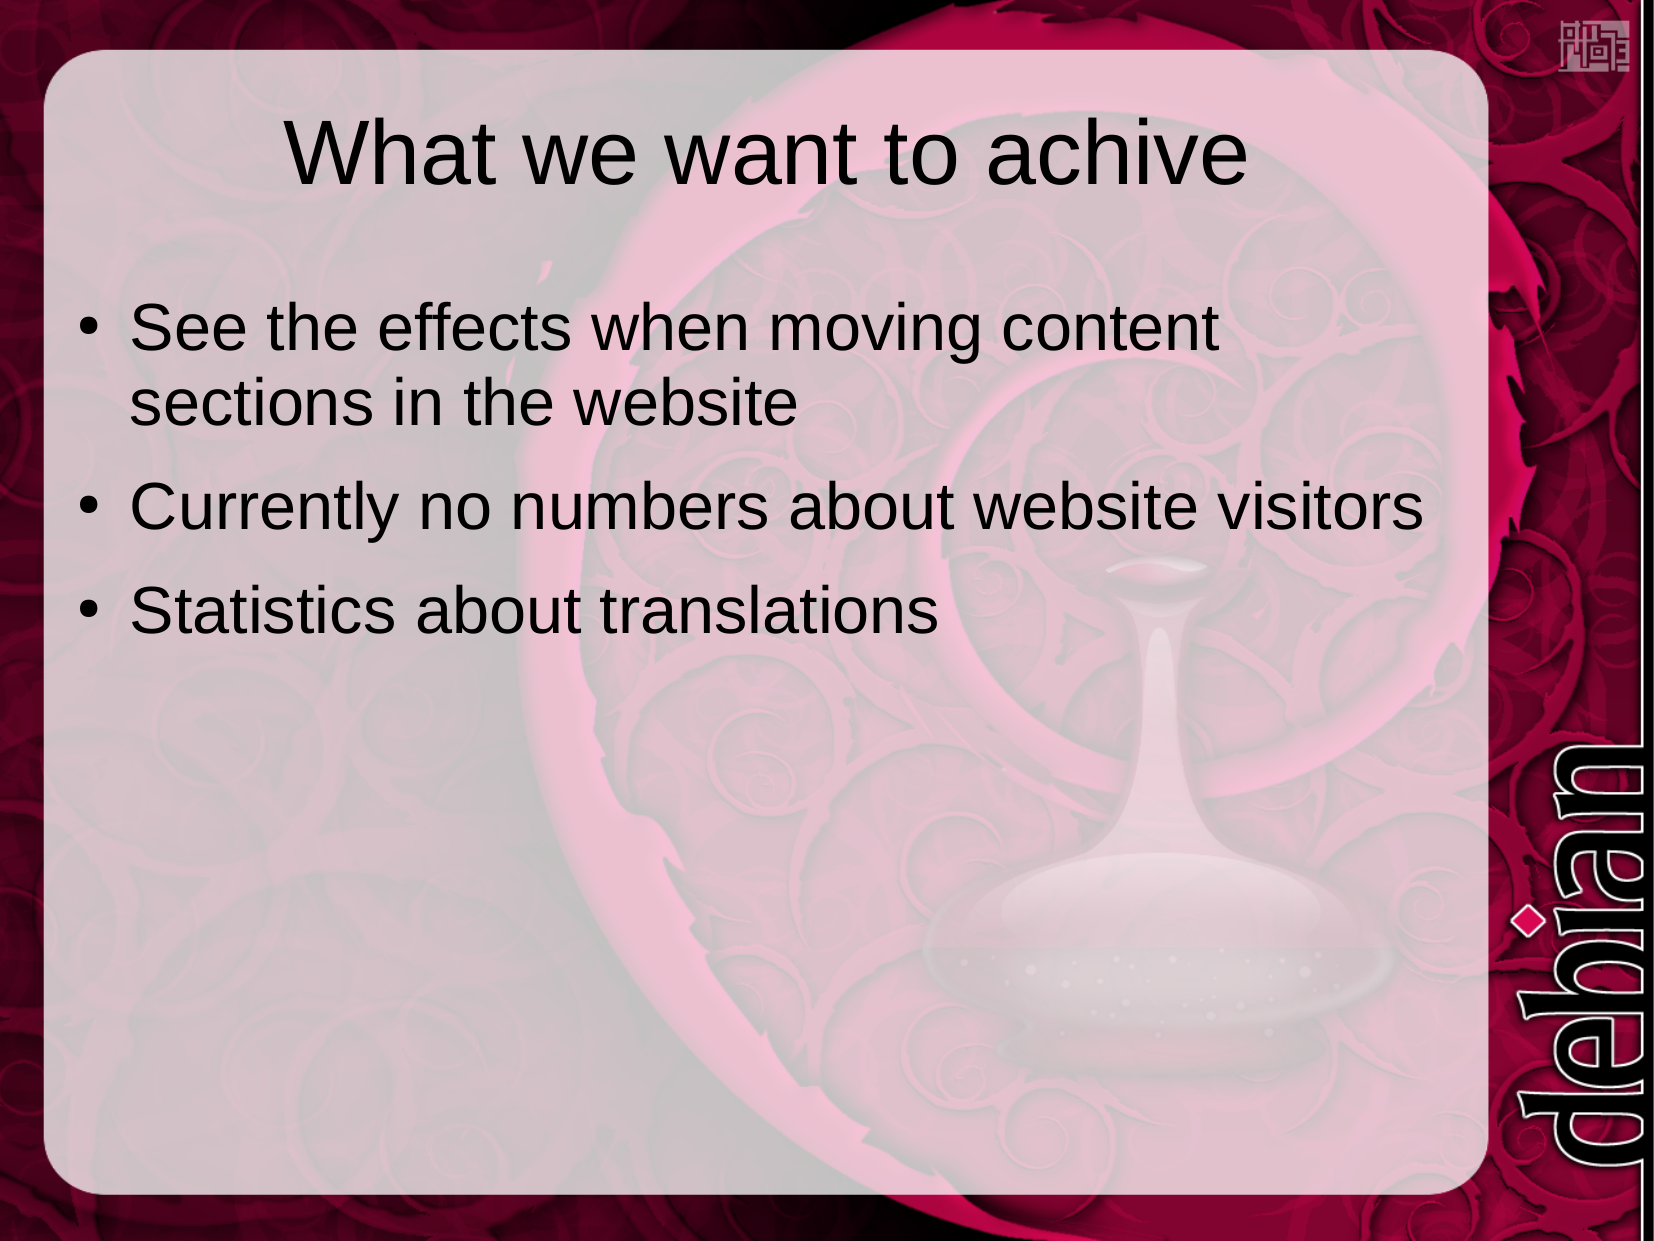

# What we want to achive
See the effects when moving content sections in the website
Currently no numbers about website visitors
Statistics about translations